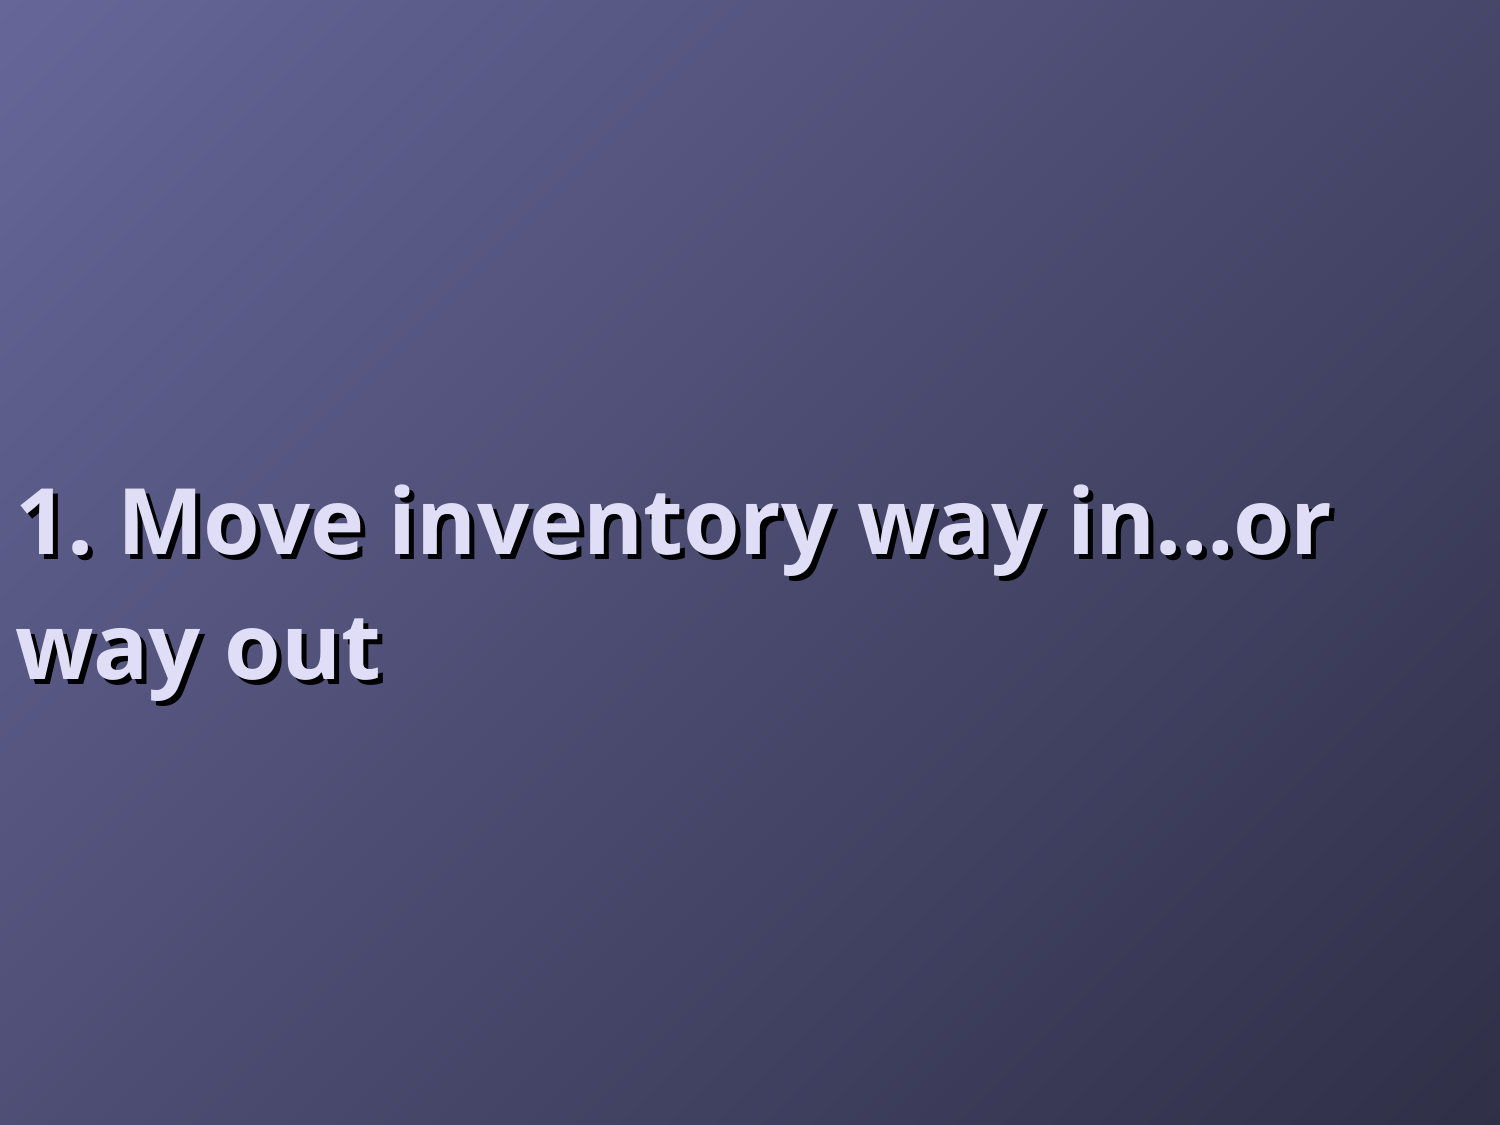

# 1. Move inventory way in…or way out